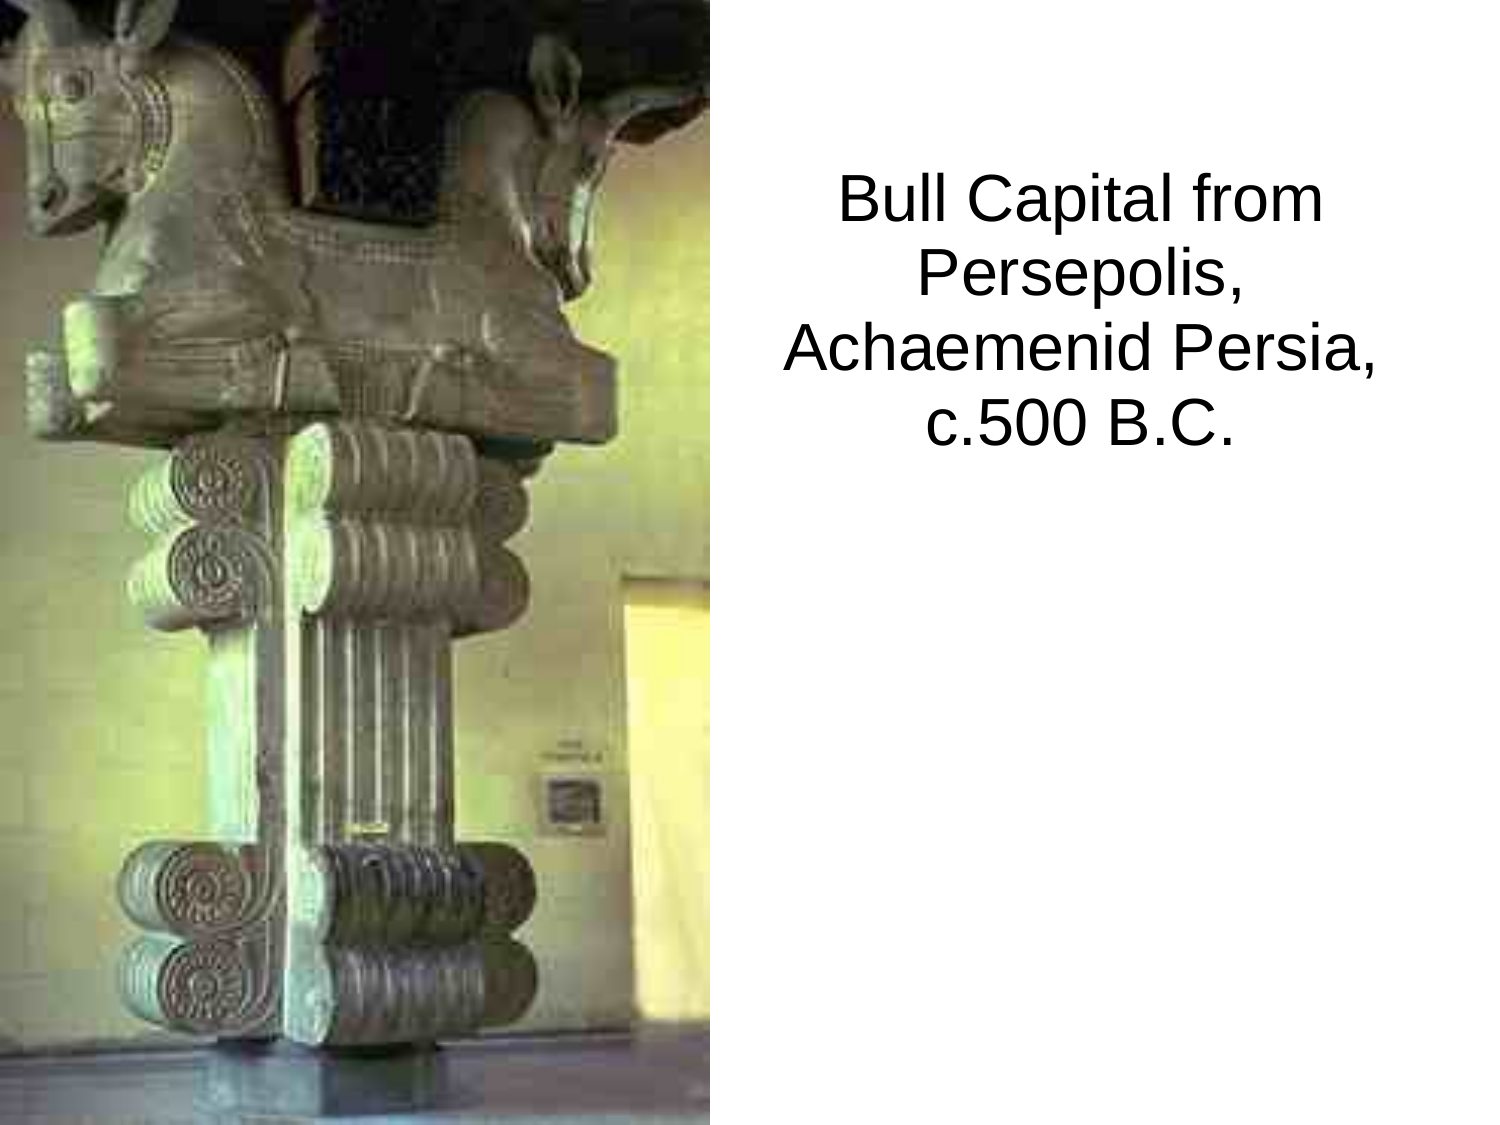

# Bull Capital from Persepolis, Achaemenid Persia, c.500 B.C.